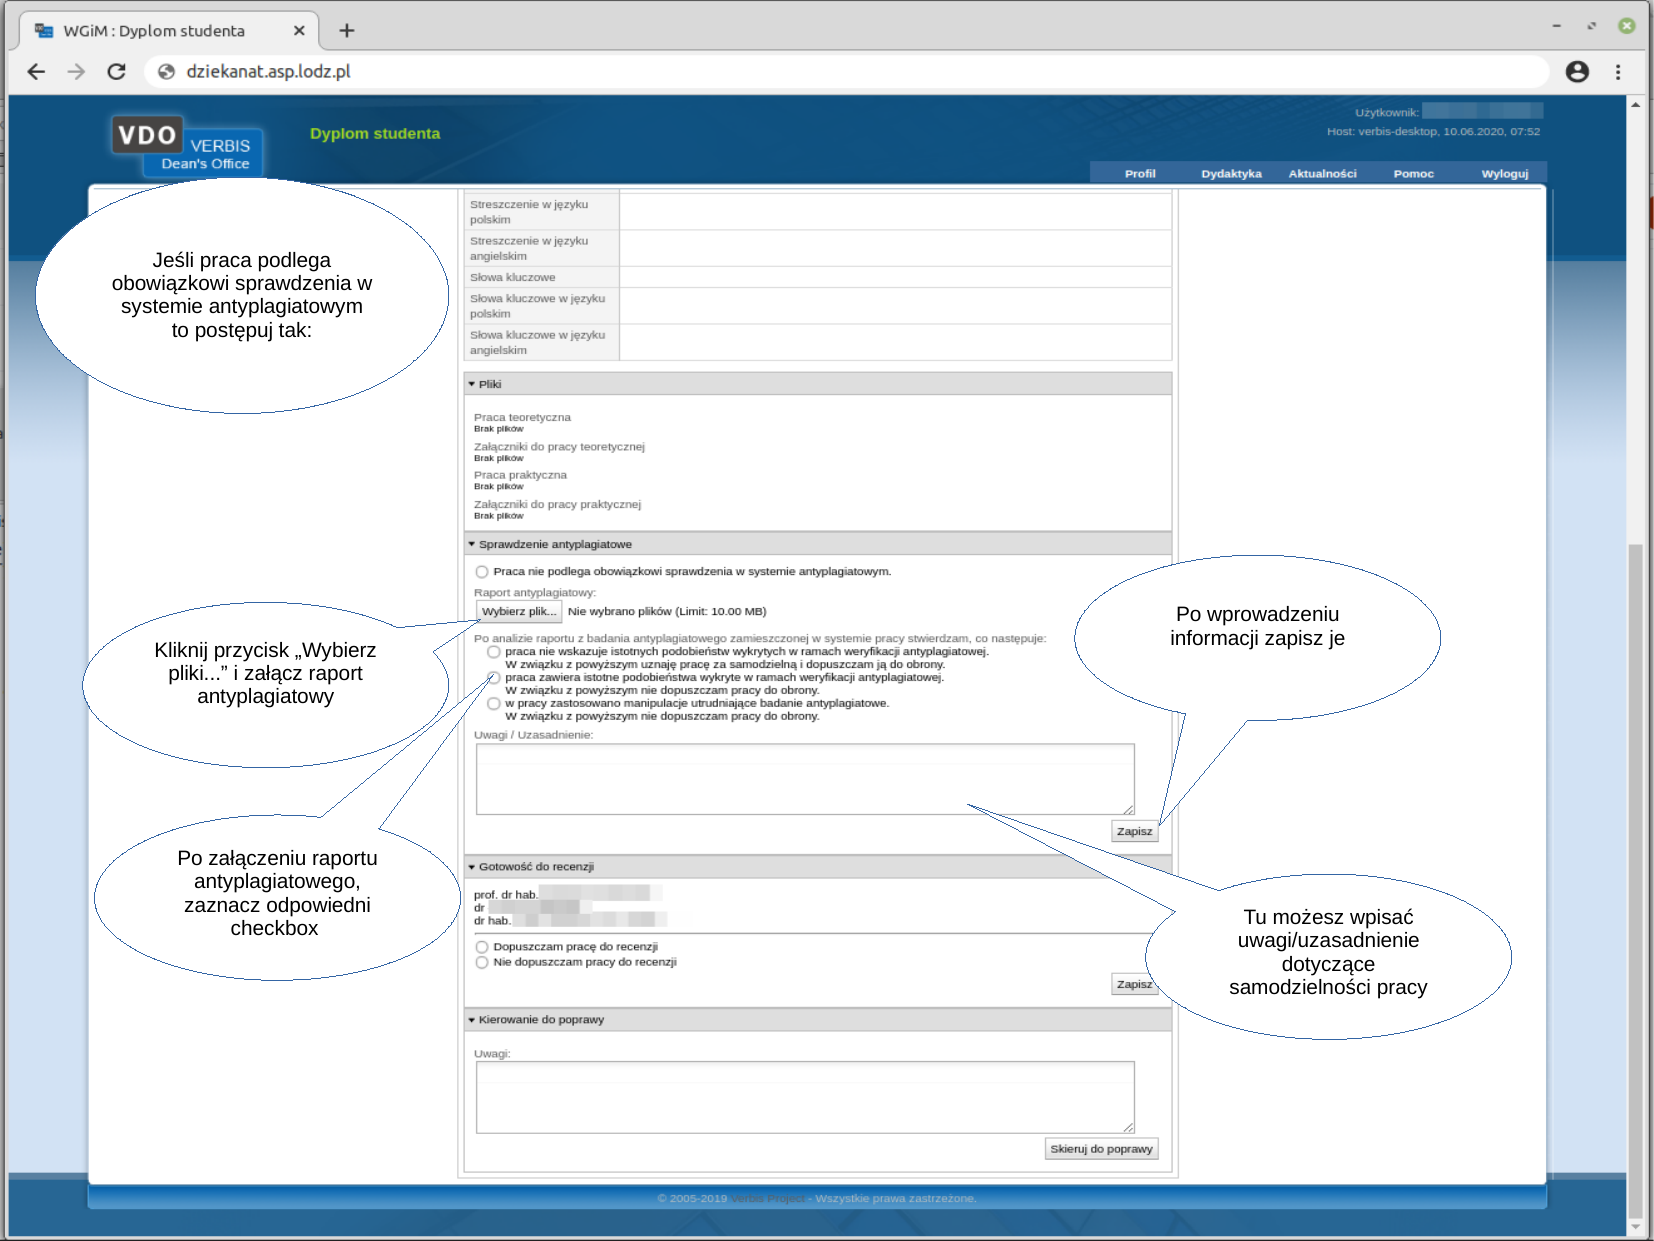

Jeśli praca podlega obowiązkowi sprawdzenia w systemie antyplagiatowym to postępuj tak:
Po wprowadzeniu informacji zapisz je
Kliknij przycisk „Wybierz pliki...” i załącz raport antyplagiatowy
Po załączeniu raportu antyplagiatowego, zaznacz odpowiedni checkbox
Tu możesz wpisać uwagi/uzasadnienie dotyczące samodzielności pracy